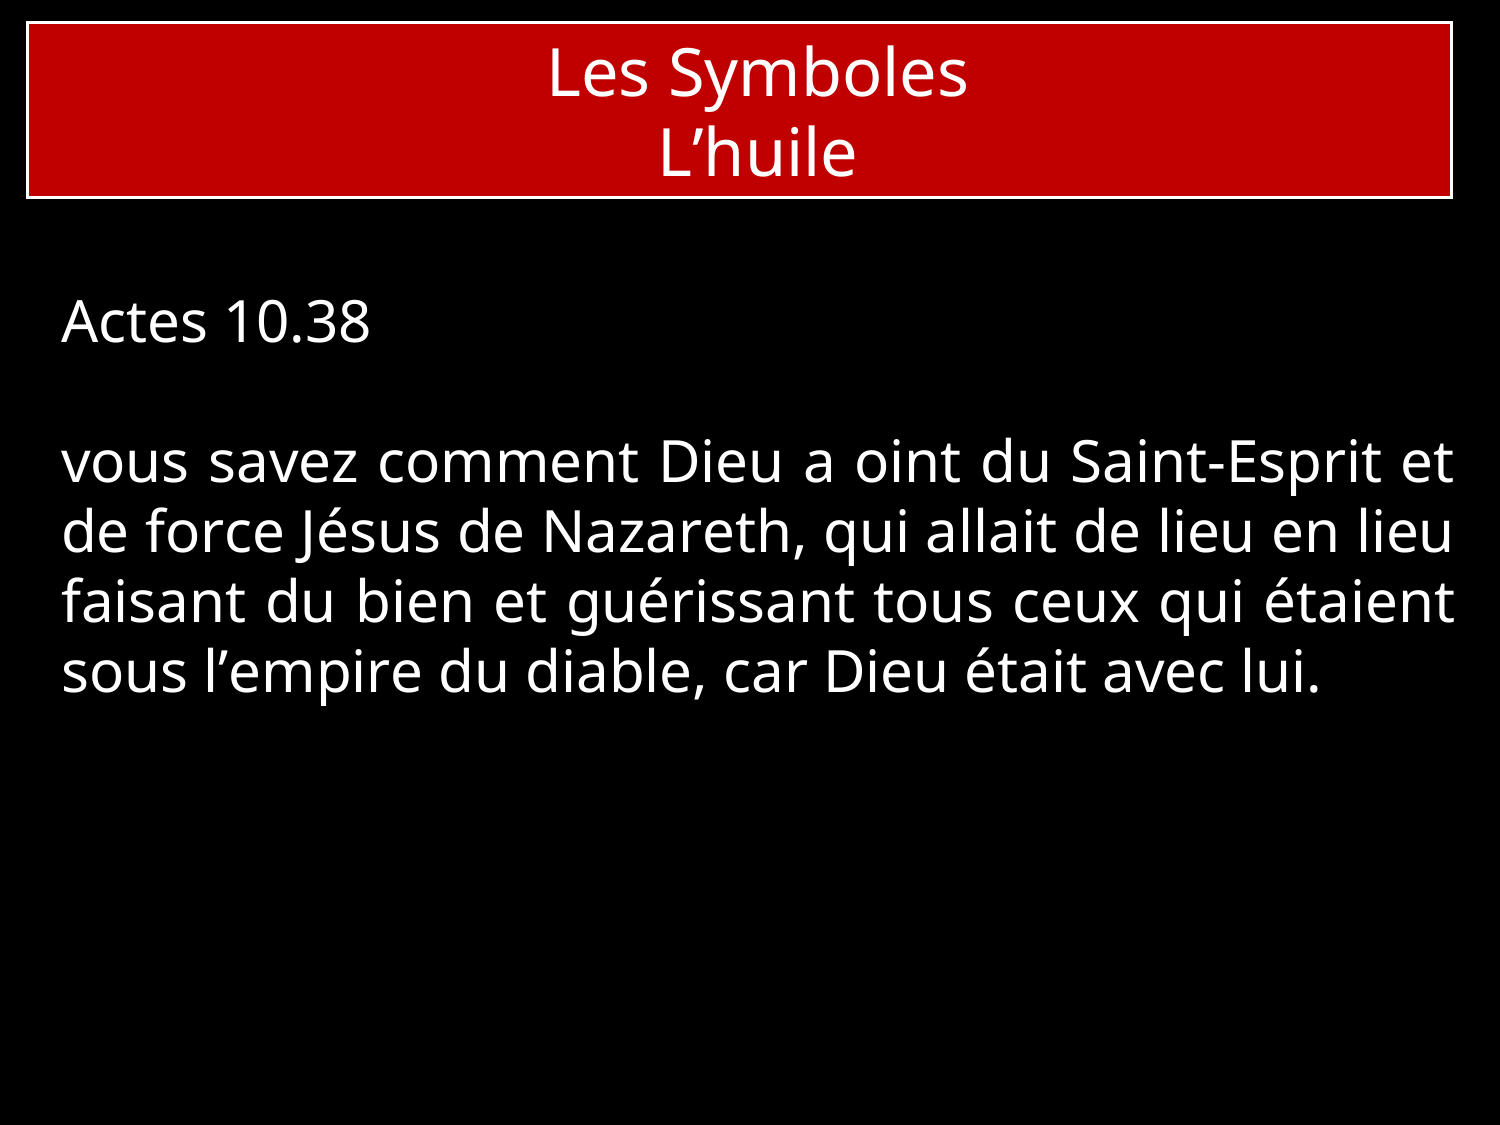

Les Symboles
L’huile
Actes 10.38
vous savez comment Dieu a oint du Saint-Esprit et de force Jésus de Nazareth, qui allait de lieu en lieu faisant du bien et guérissant tous ceux qui étaient sous l’empire du diable, car Dieu était avec lui.